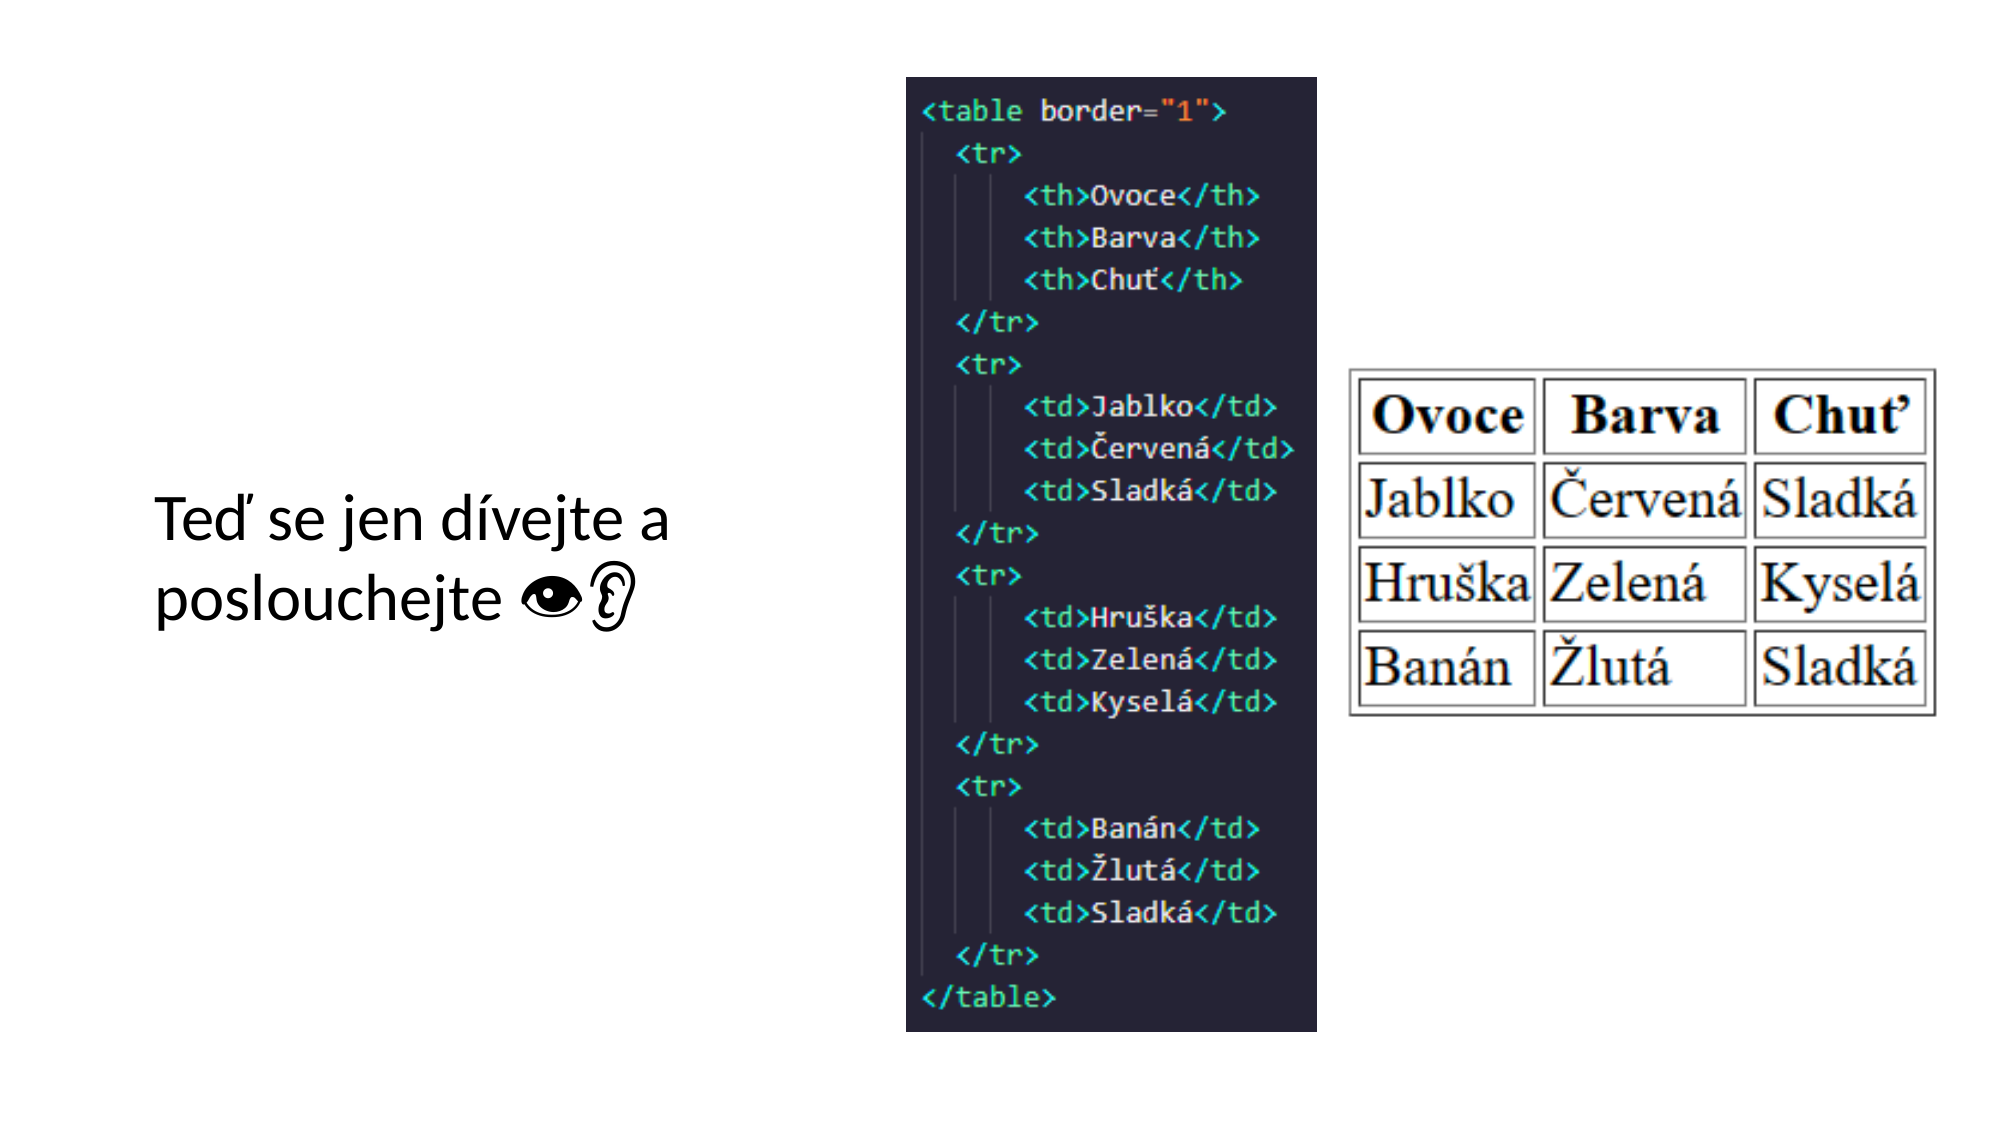

Teď se jen dívejte a poslouchejte 👁️👂🦻🧏